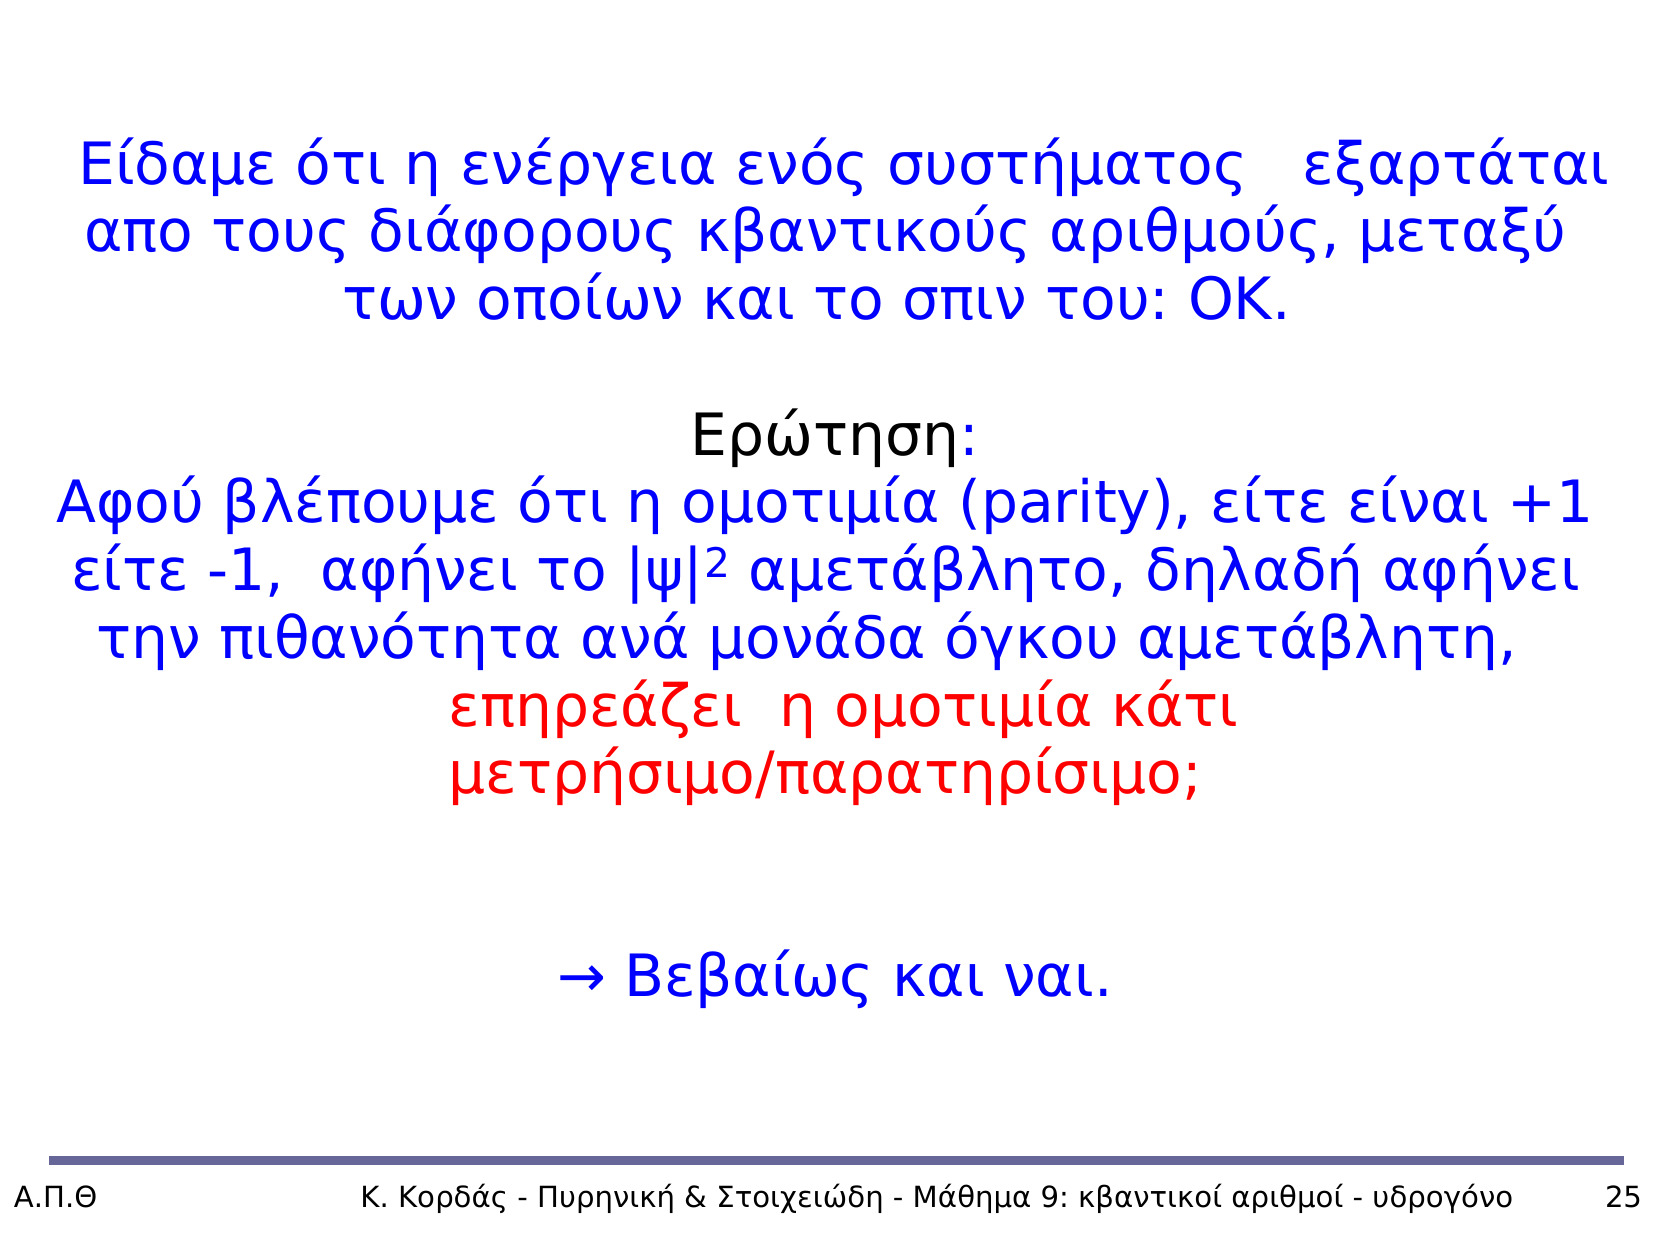

# Είδαμε ότι η ενέργεια ενός συστήματος εξαρτάται απο τους διάφορους κβαντικούς αριθμούς, μεταξύ των οποίων και το σπιν του: ΟΚ. Ερώτηση: Αφού βλέπουμε ότι η ομοτιμία (parity), είτε είναι +1 είτε -1, αφήνει το |ψ|2 αμετάβλητo, δηλαδή αφήνει την πιθανότητα ανά μονάδα όγκου αμετάβλητη, επηρεάζει η ομοτιμία κάτι μετρήσιμο/παρατηρίσιμο; → Βεβαίως και ναι.
Α.Π.Θ
Κ. Κορδάς - Πυρηνική & Στοιχειώδη - Μάθημα 9: κβαντικοί αριθμοί - υδρογόνο
25